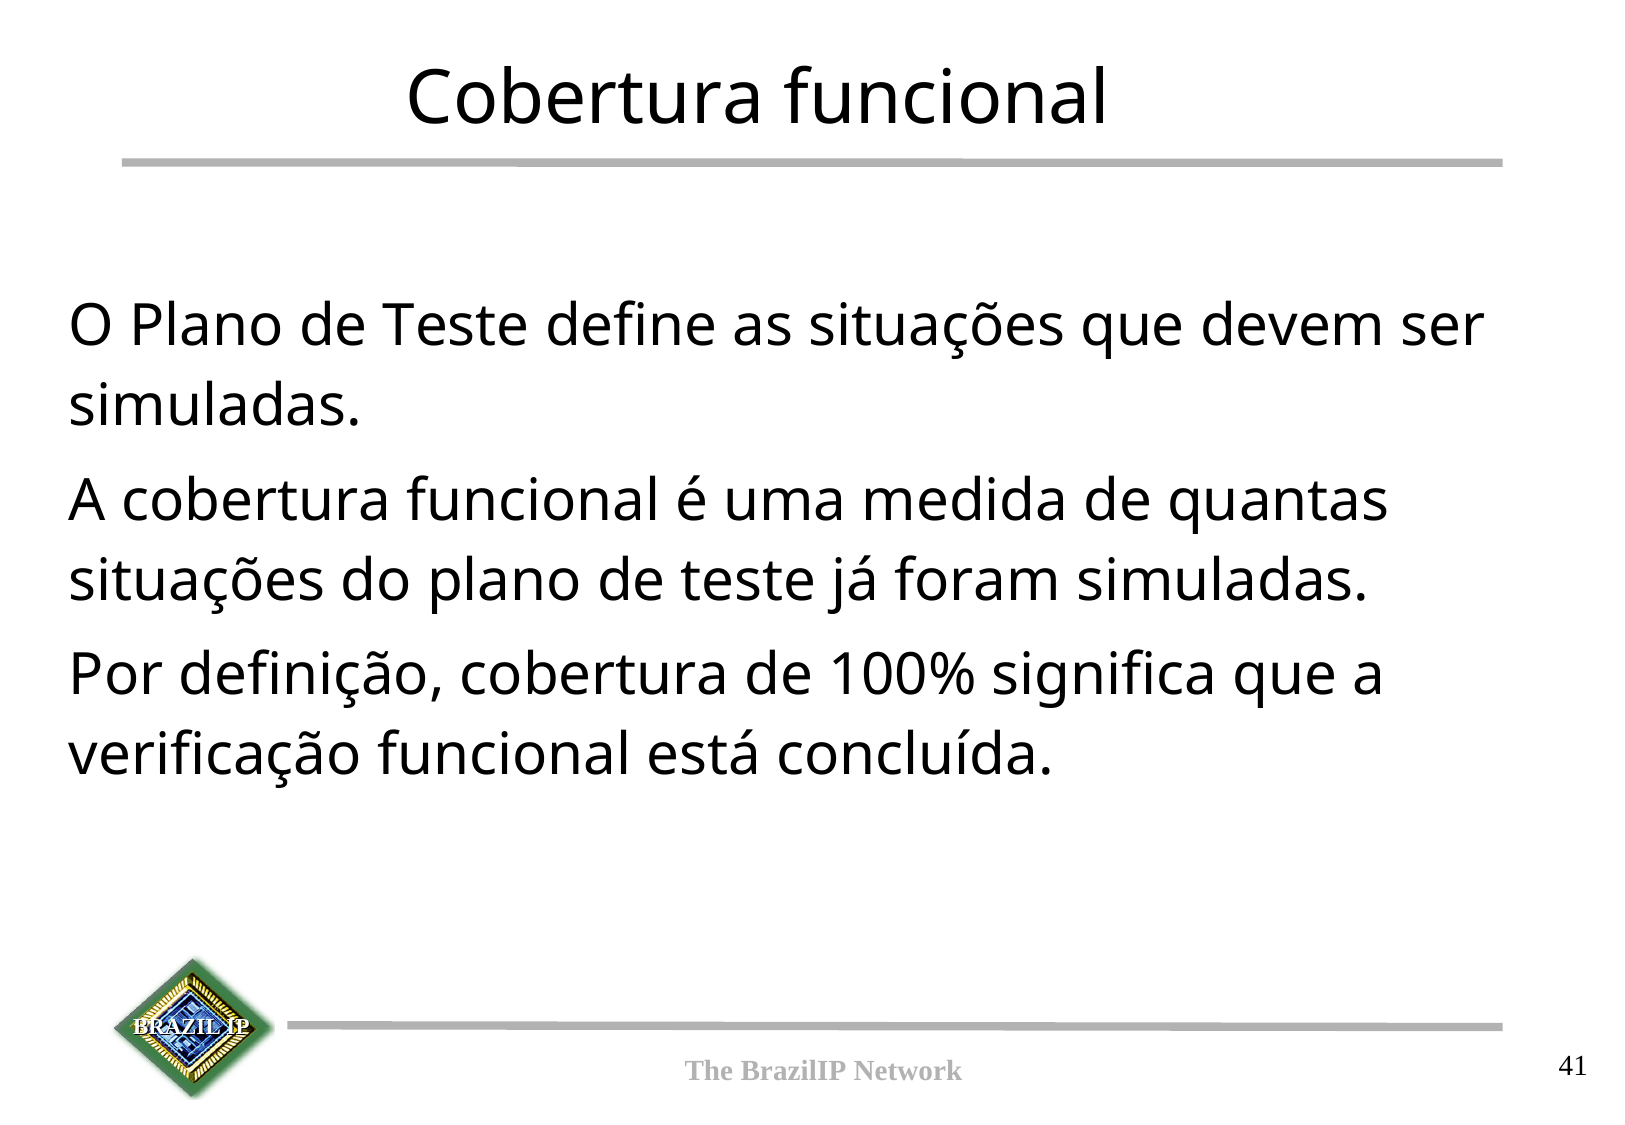

# Cobertura funcional
O Plano de Teste define as situações que devem ser simuladas.
A cobertura funcional é uma medida de quantas situações do plano de teste já foram simuladas.
Por definição, cobertura de 100% significa que a verificação funcional está concluída.
41